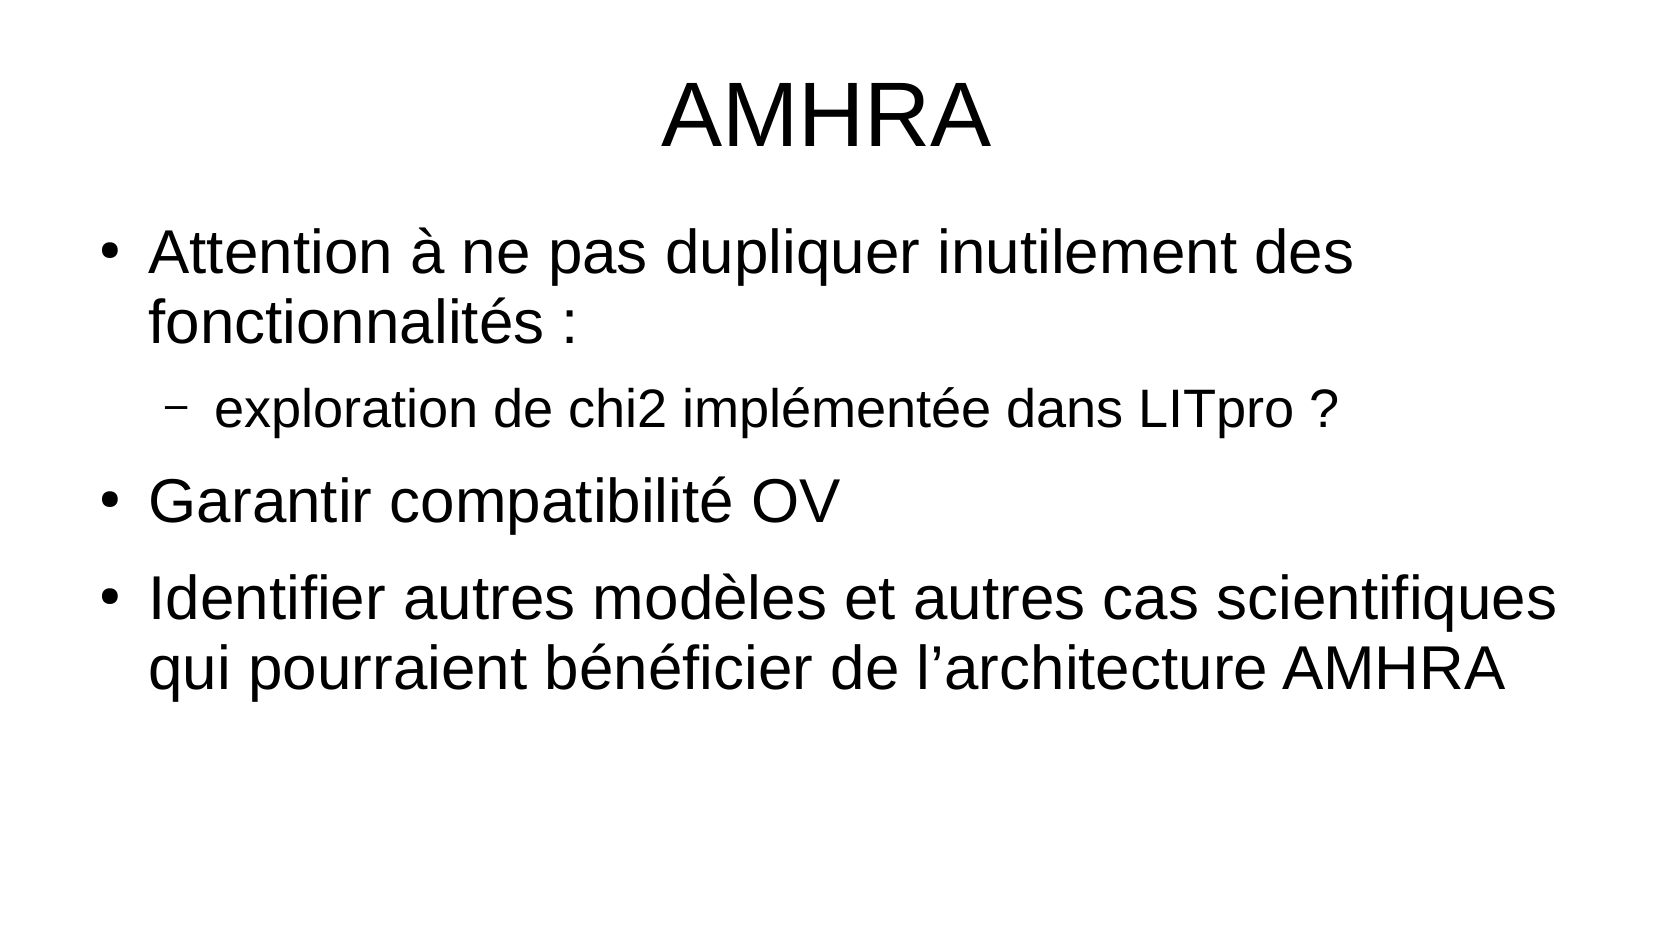

# AMHRA
Attention à ne pas dupliquer inutilement des fonctionnalités :
exploration de chi2 implémentée dans LITpro ?
Garantir compatibilité OV
Identifier autres modèles et autres cas scientifiques qui pourraient bénéficier de l’architecture AMHRA